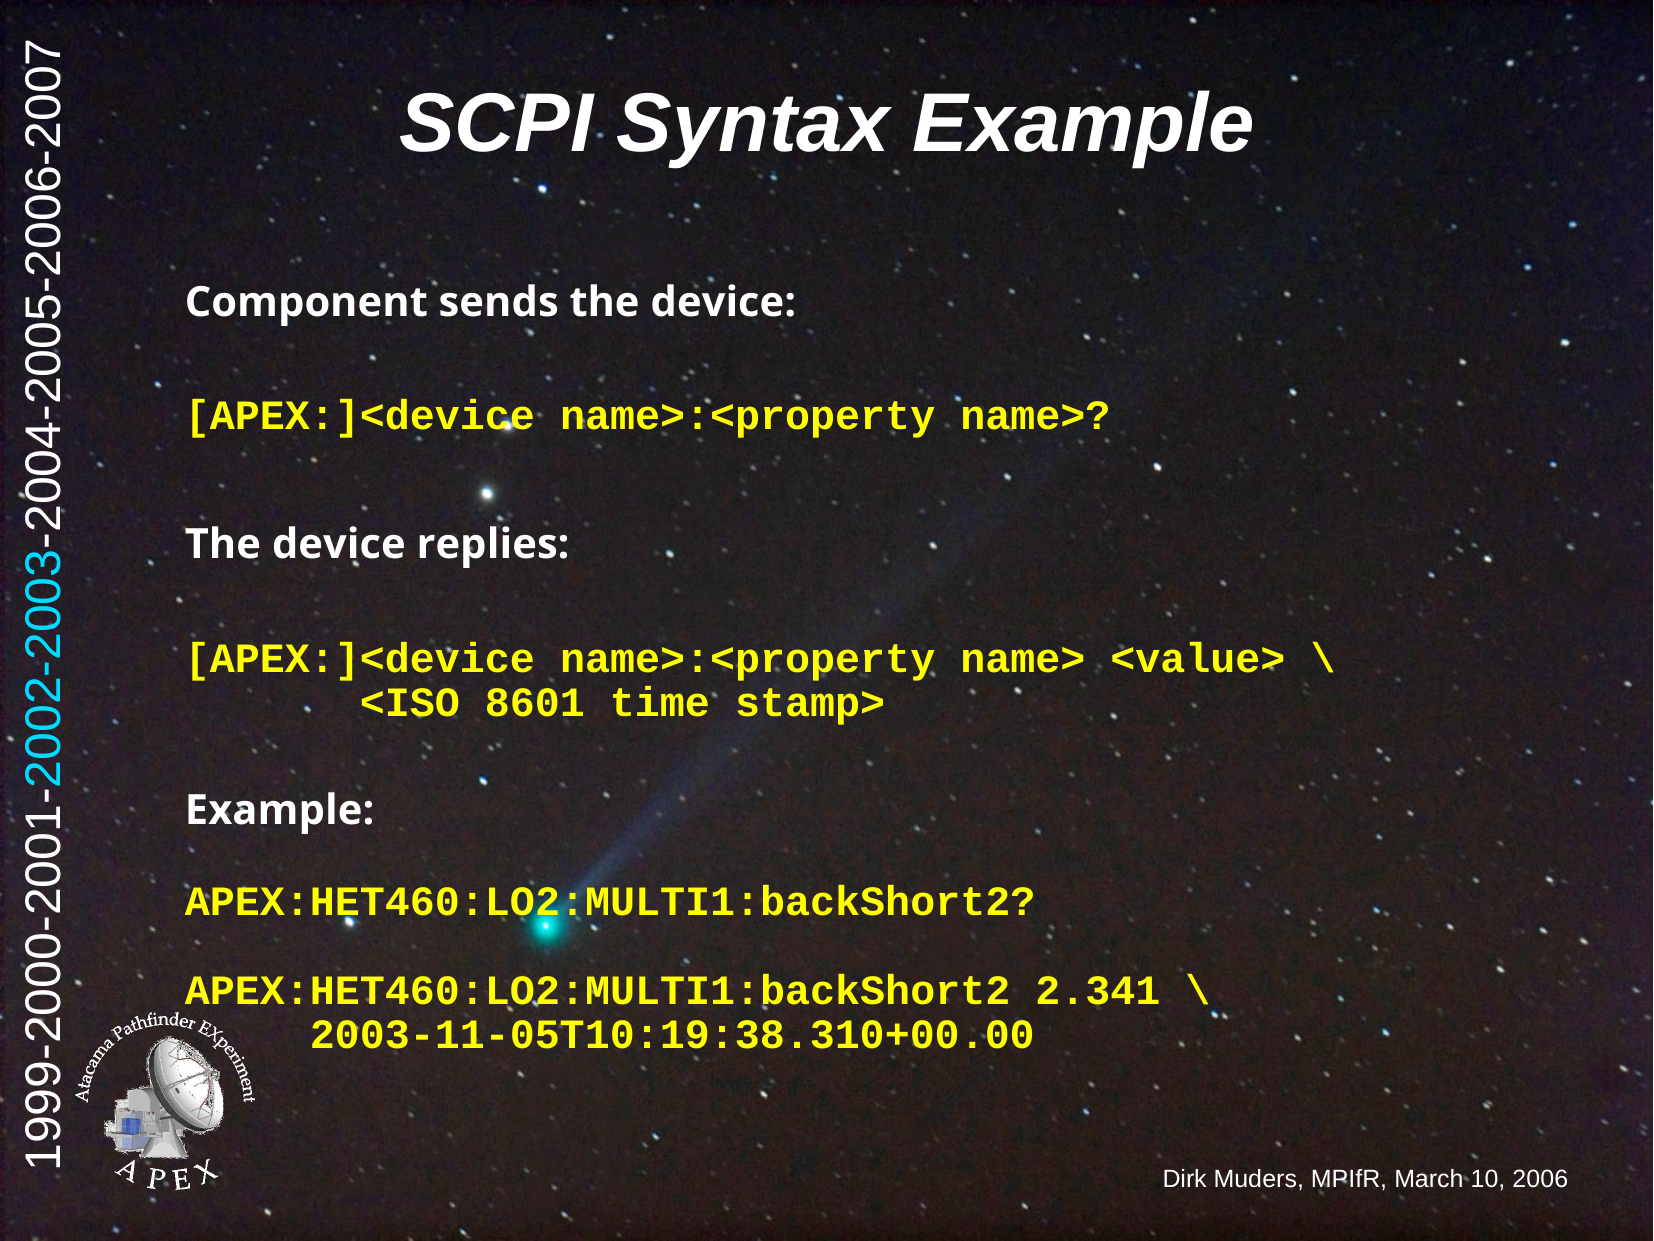

# SCPI Syntax Example
1999-2000-2001-2002-2003-2004-2005-2006-2007
Component sends the device:
[APEX:]<device name>:<property name>?
The device replies:
[APEX:]<device name>:<property name> <value> \
 <ISO 8601 time stamp>
Example:
APEX:HET460:LO2:MULTI1:backShort2?
APEX:HET460:LO2:MULTI1:backShort2 2.341 \
 2003-11-05T10:19:38.310+00.00